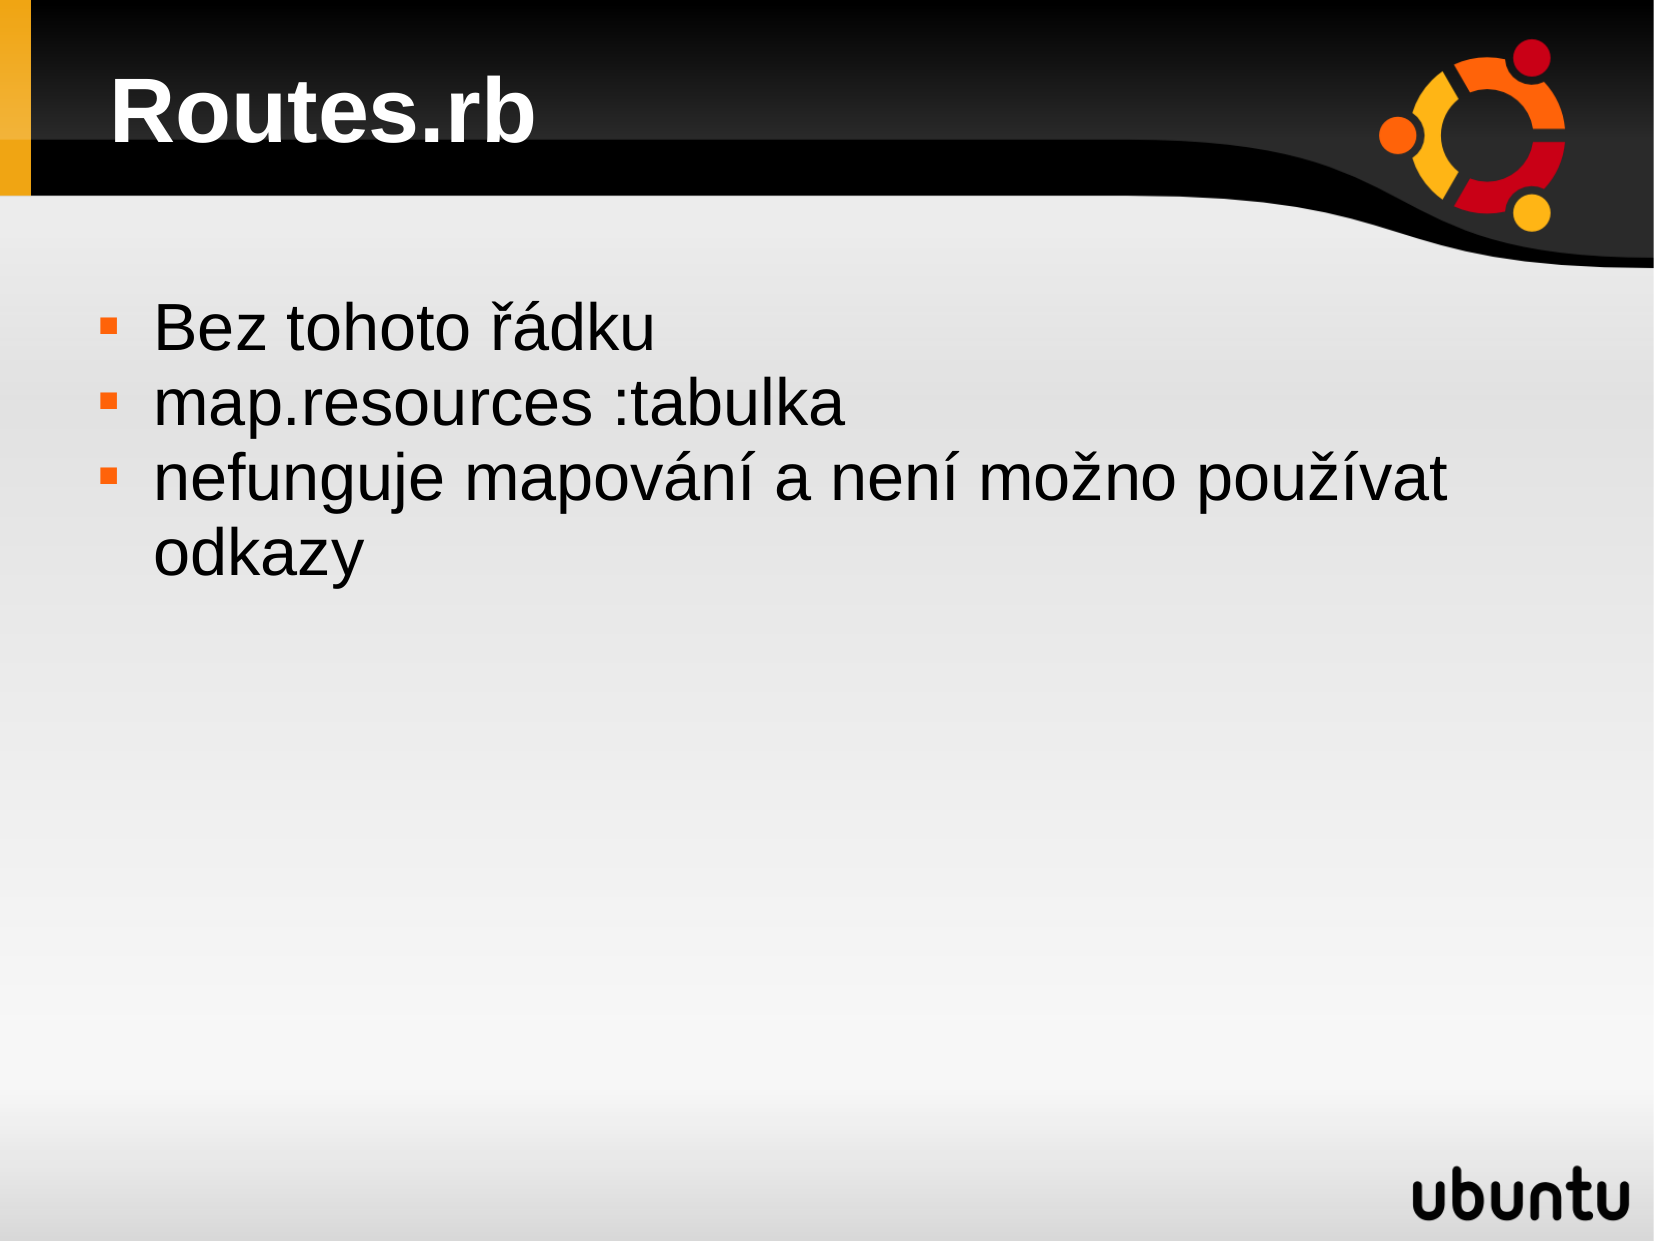

# Routes.rb
Bez tohoto řádku
map.resources :tabulka
nefunguje mapování a není možno používat odkazy